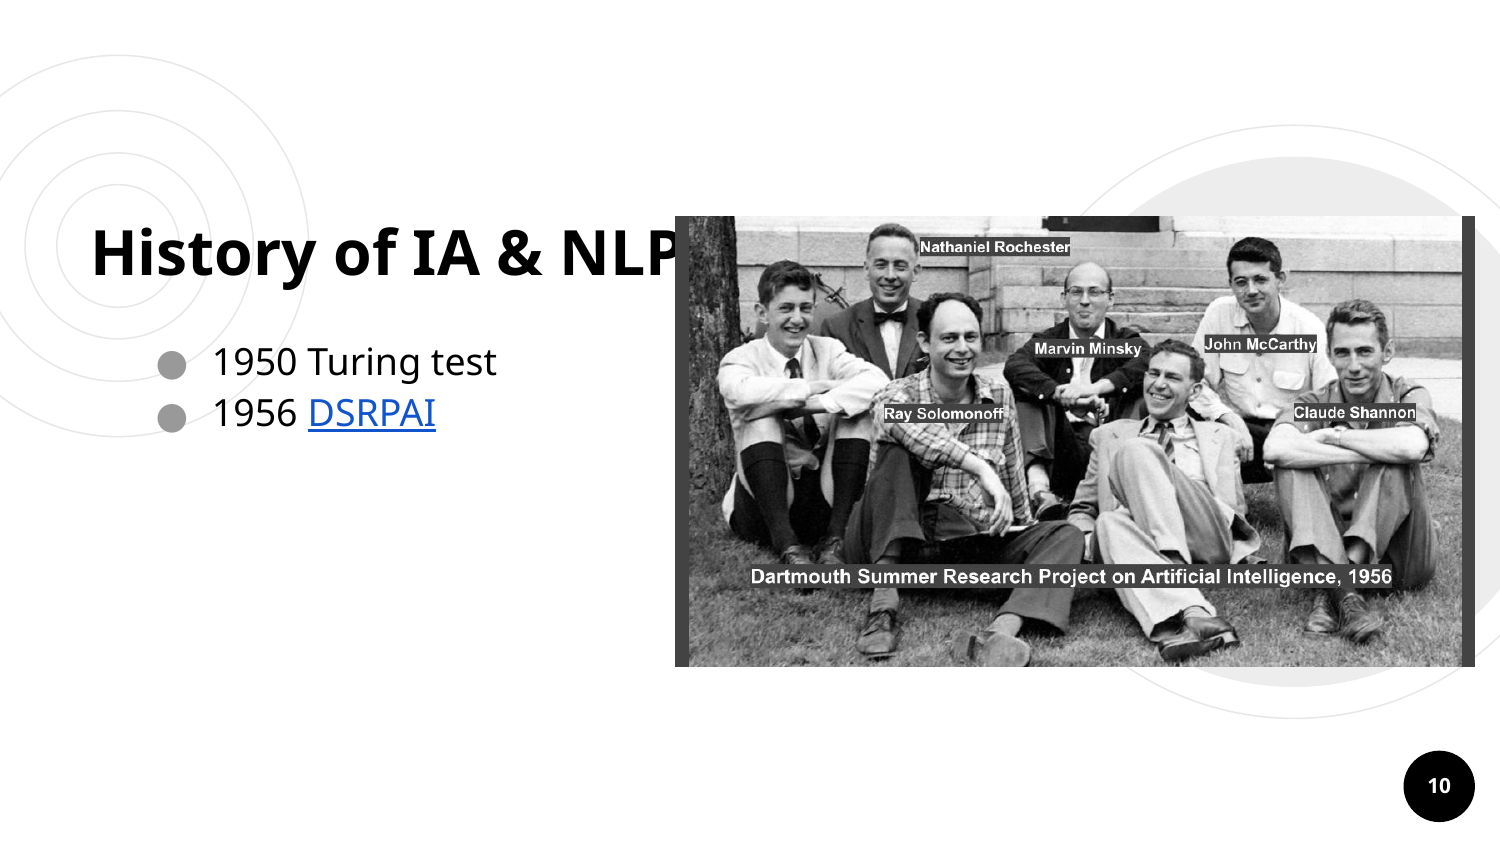

# History of IA & NLP
1950 Turing test
1956 DSRPAI